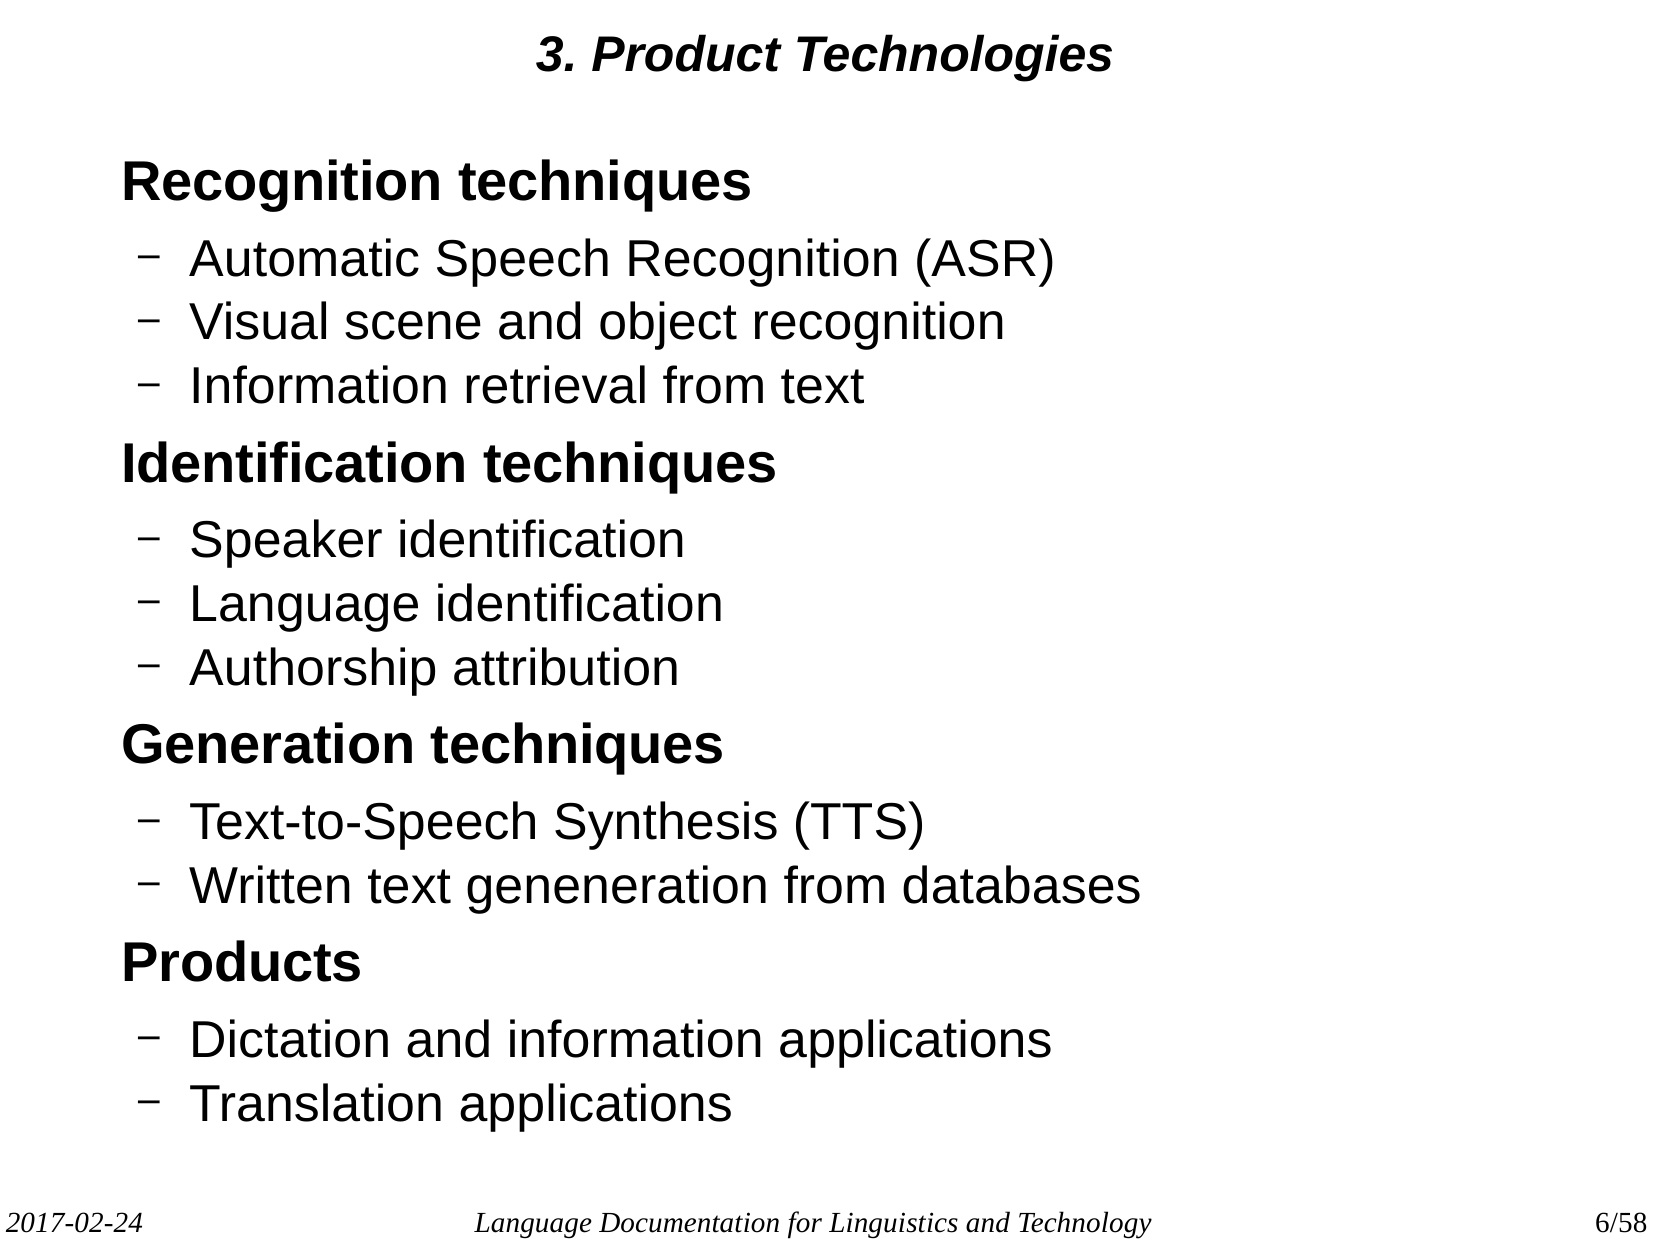

# 3. Product Technologies
Recognition techniques
Automatic Speech Recognition (ASR)
Visual scene and object recognition
Information retrieval from text
Identification techniques
Speaker identification
Language identification
Authorship attribution
Generation techniques
Text-to-Speech Synthesis (TTS)
Written text geneneration from databases
Products
Dictation and information applications
Translation applications
ELKL-4, U Agra, 2016-02-25_27
D. Gibbon: What can endangered languages teach the language technologies?
6